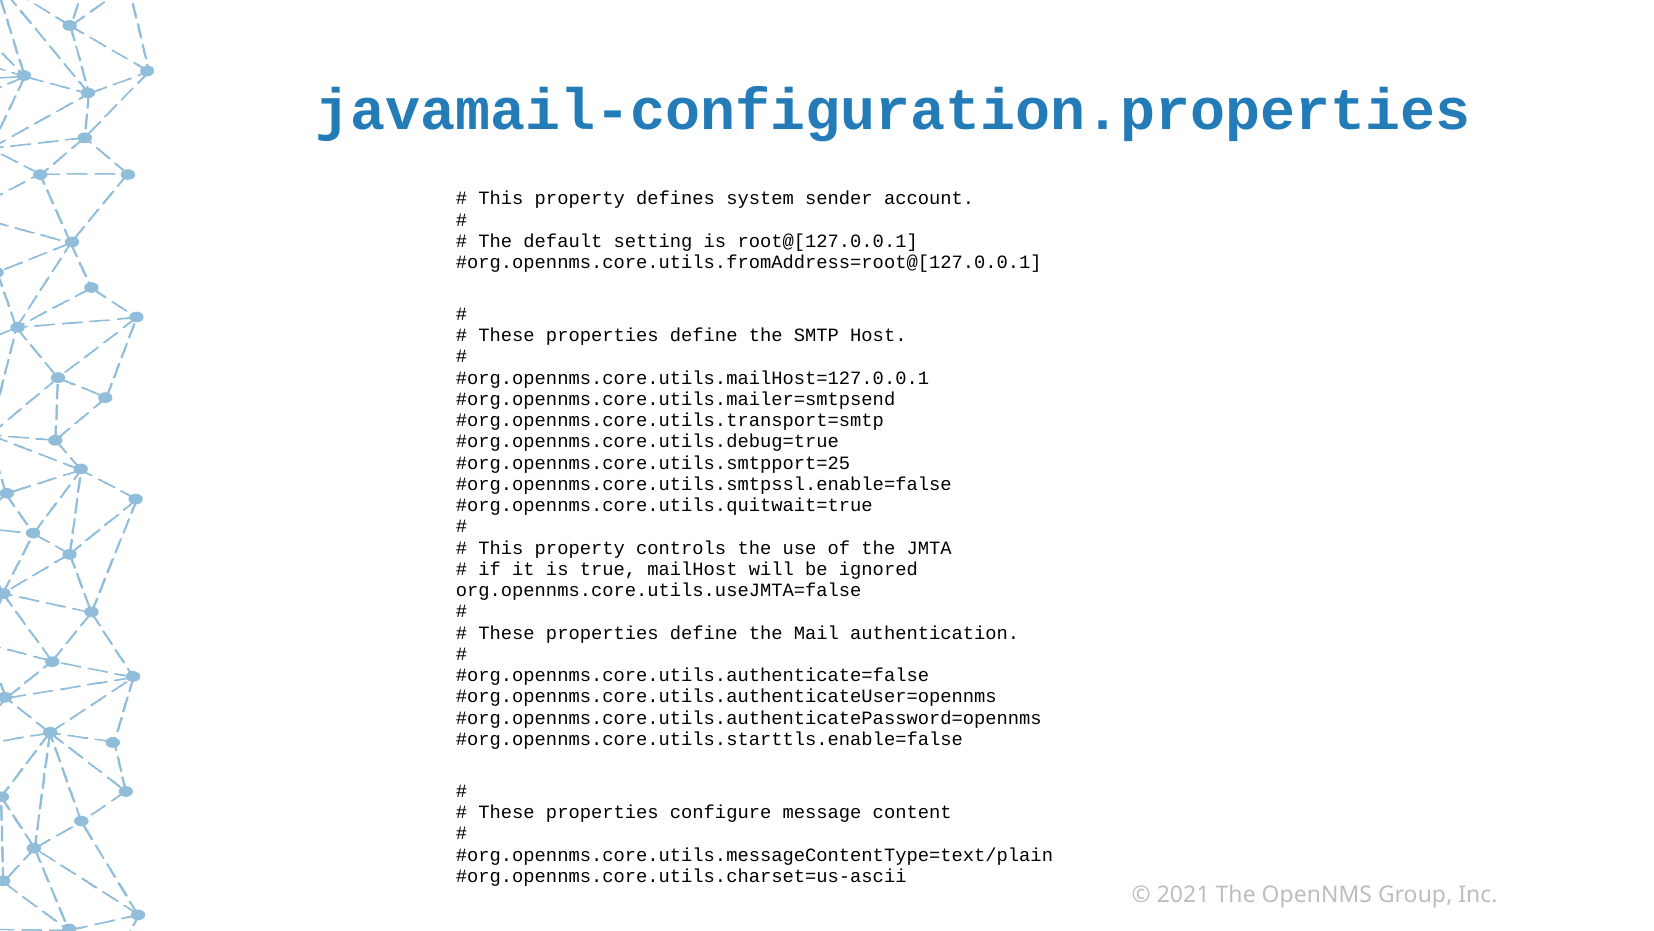

# javamail-configuration.properties
# This property defines system sender account.
#
# The default setting is root@[127.0.0.1]
#org.opennms.core.utils.fromAddress=root@[127.0.0.1]
#
# These properties define the SMTP Host.
#
#org.opennms.core.utils.mailHost=127.0.0.1
#org.opennms.core.utils.mailer=smtpsend
#org.opennms.core.utils.transport=smtp
#org.opennms.core.utils.debug=true
#org.opennms.core.utils.smtpport=25
#org.opennms.core.utils.smtpssl.enable=false
#org.opennms.core.utils.quitwait=true
#
# This property controls the use of the JMTA
# if it is true, mailHost will be ignored
org.opennms.core.utils.useJMTA=false
#
# These properties define the Mail authentication.
#
#org.opennms.core.utils.authenticate=false
#org.opennms.core.utils.authenticateUser=opennms
#org.opennms.core.utils.authenticatePassword=opennms
#org.opennms.core.utils.starttls.enable=false
#
# These properties configure message content
#
#org.opennms.core.utils.messageContentType=text/plain
#org.opennms.core.utils.charset=us-ascii